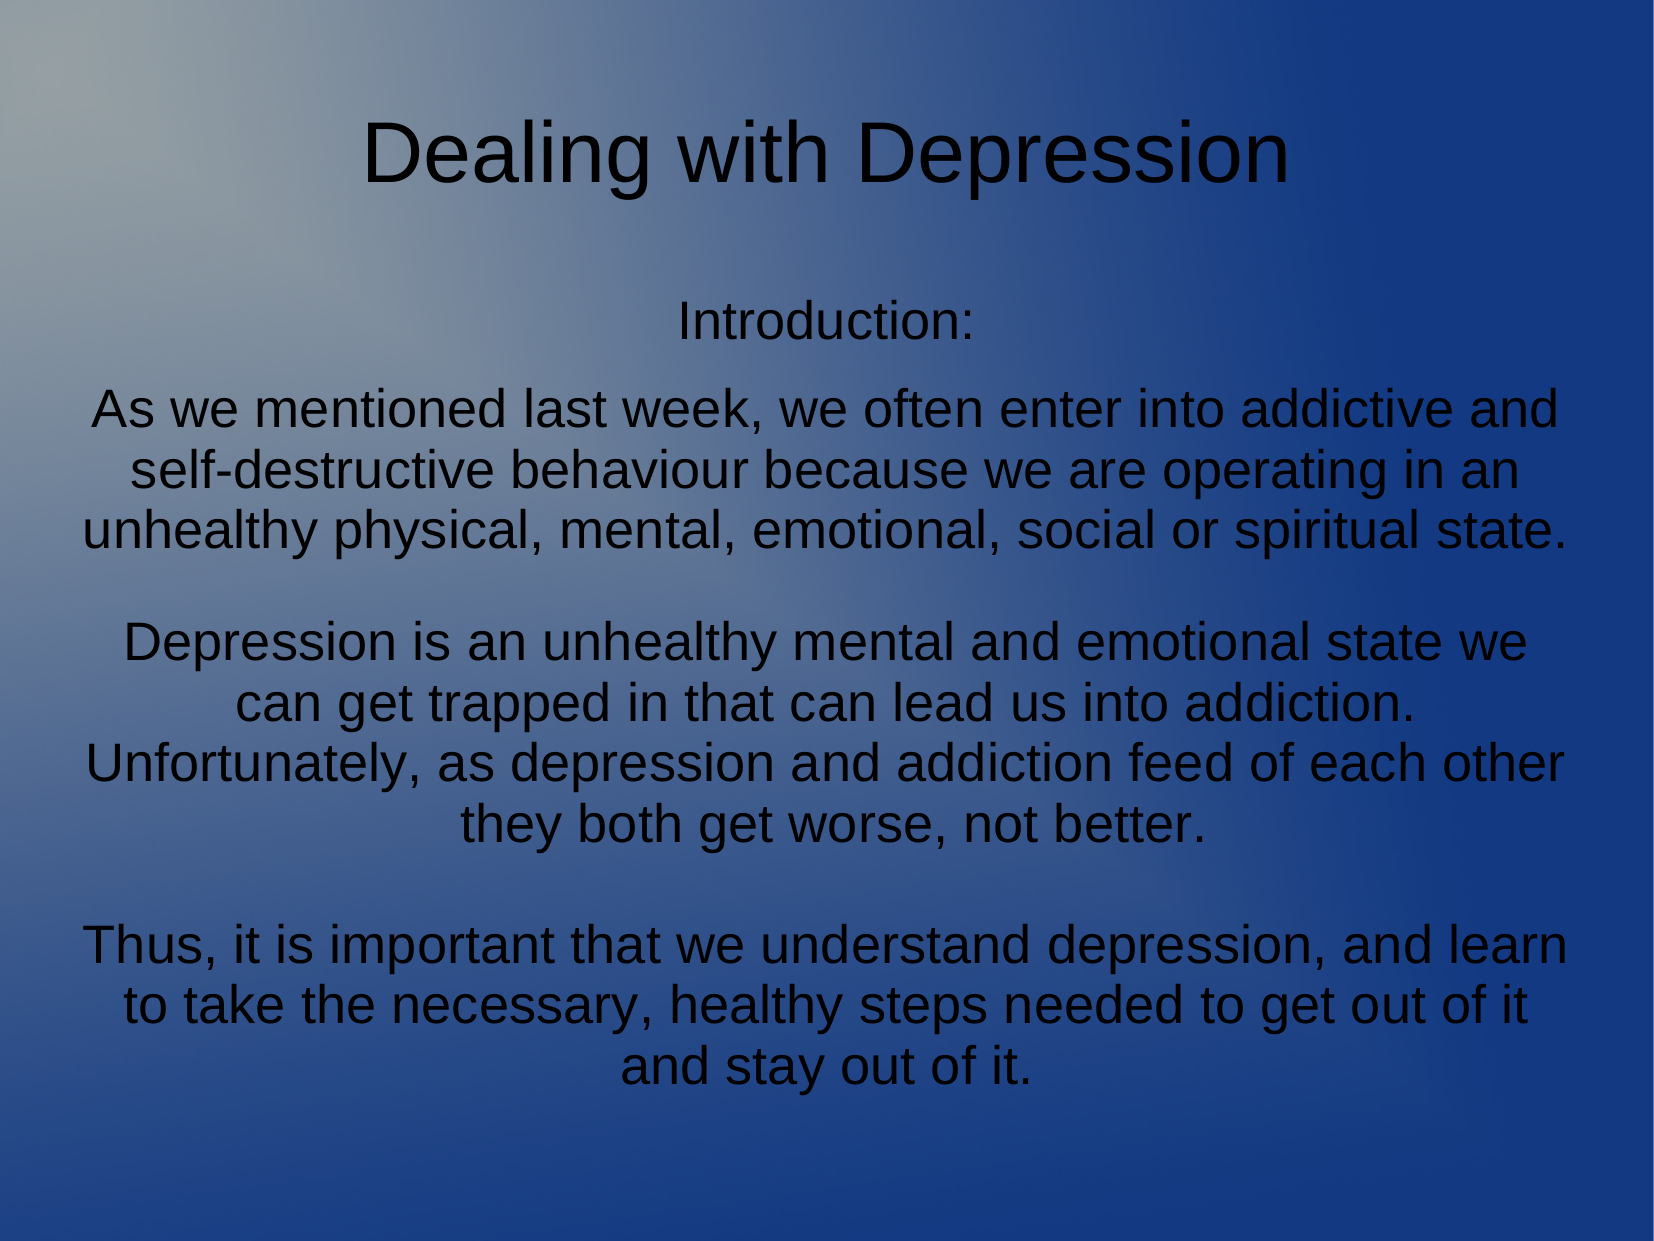

# Dealing with Depression
Introduction:
As we mentioned last week, we often enter into addictive and self-destructive behaviour because we are operating in an unhealthy physical, mental, emotional, social or spiritual state.
Depression is an unhealthy mental and emotional state we can get trapped in that can lead us into addiction. Unfortunately, as depression and addiction feed of each other they both get worse, not better.
Thus, it is important that we understand depression, and learn to take the necessary, healthy steps needed to get out of it and stay out of it.